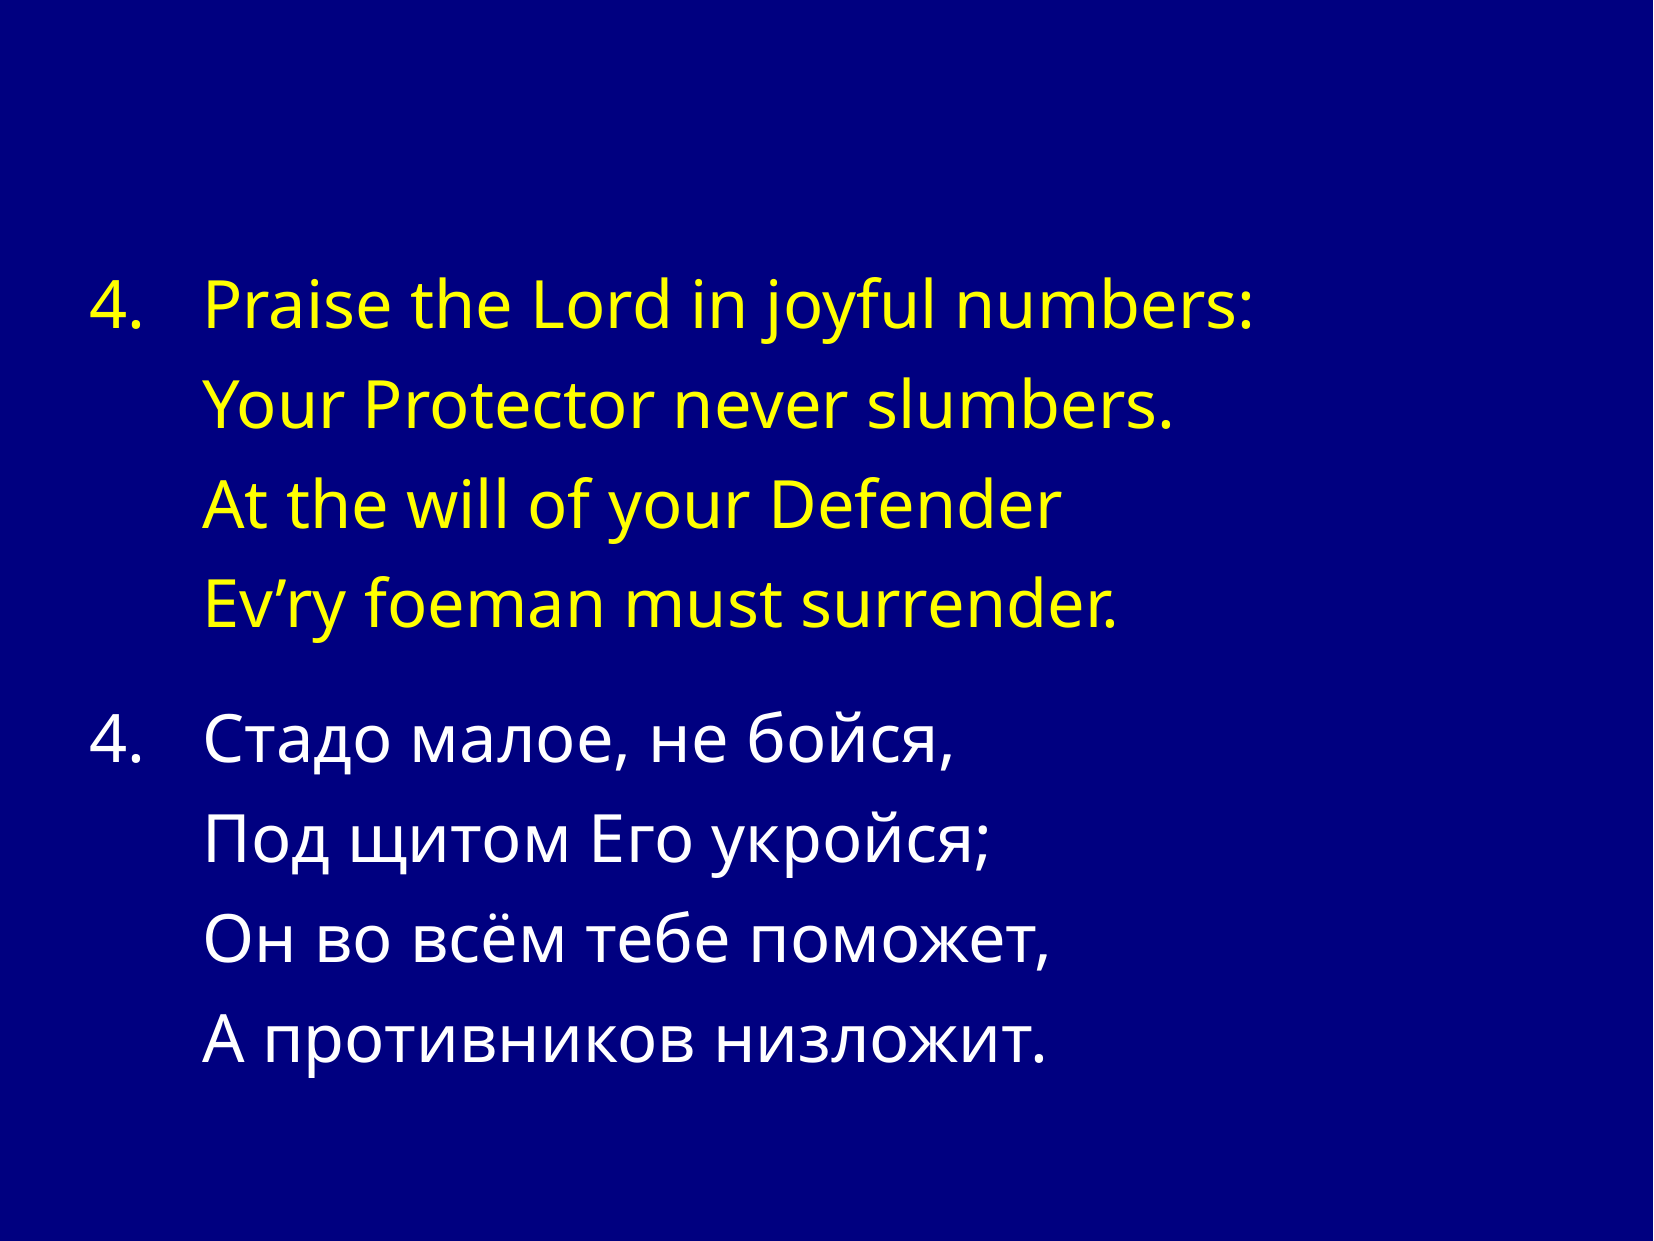

4.	Praise the Lord in joyful numbers:
	Your Protector never slumbers.
	At the will of your Defender
	Ev’ry foeman must surrender.
4.	Стадо малое, не бойся,
	Под щитом Его укройся;
	Он во всём тебе поможет,
	А противников низложит.